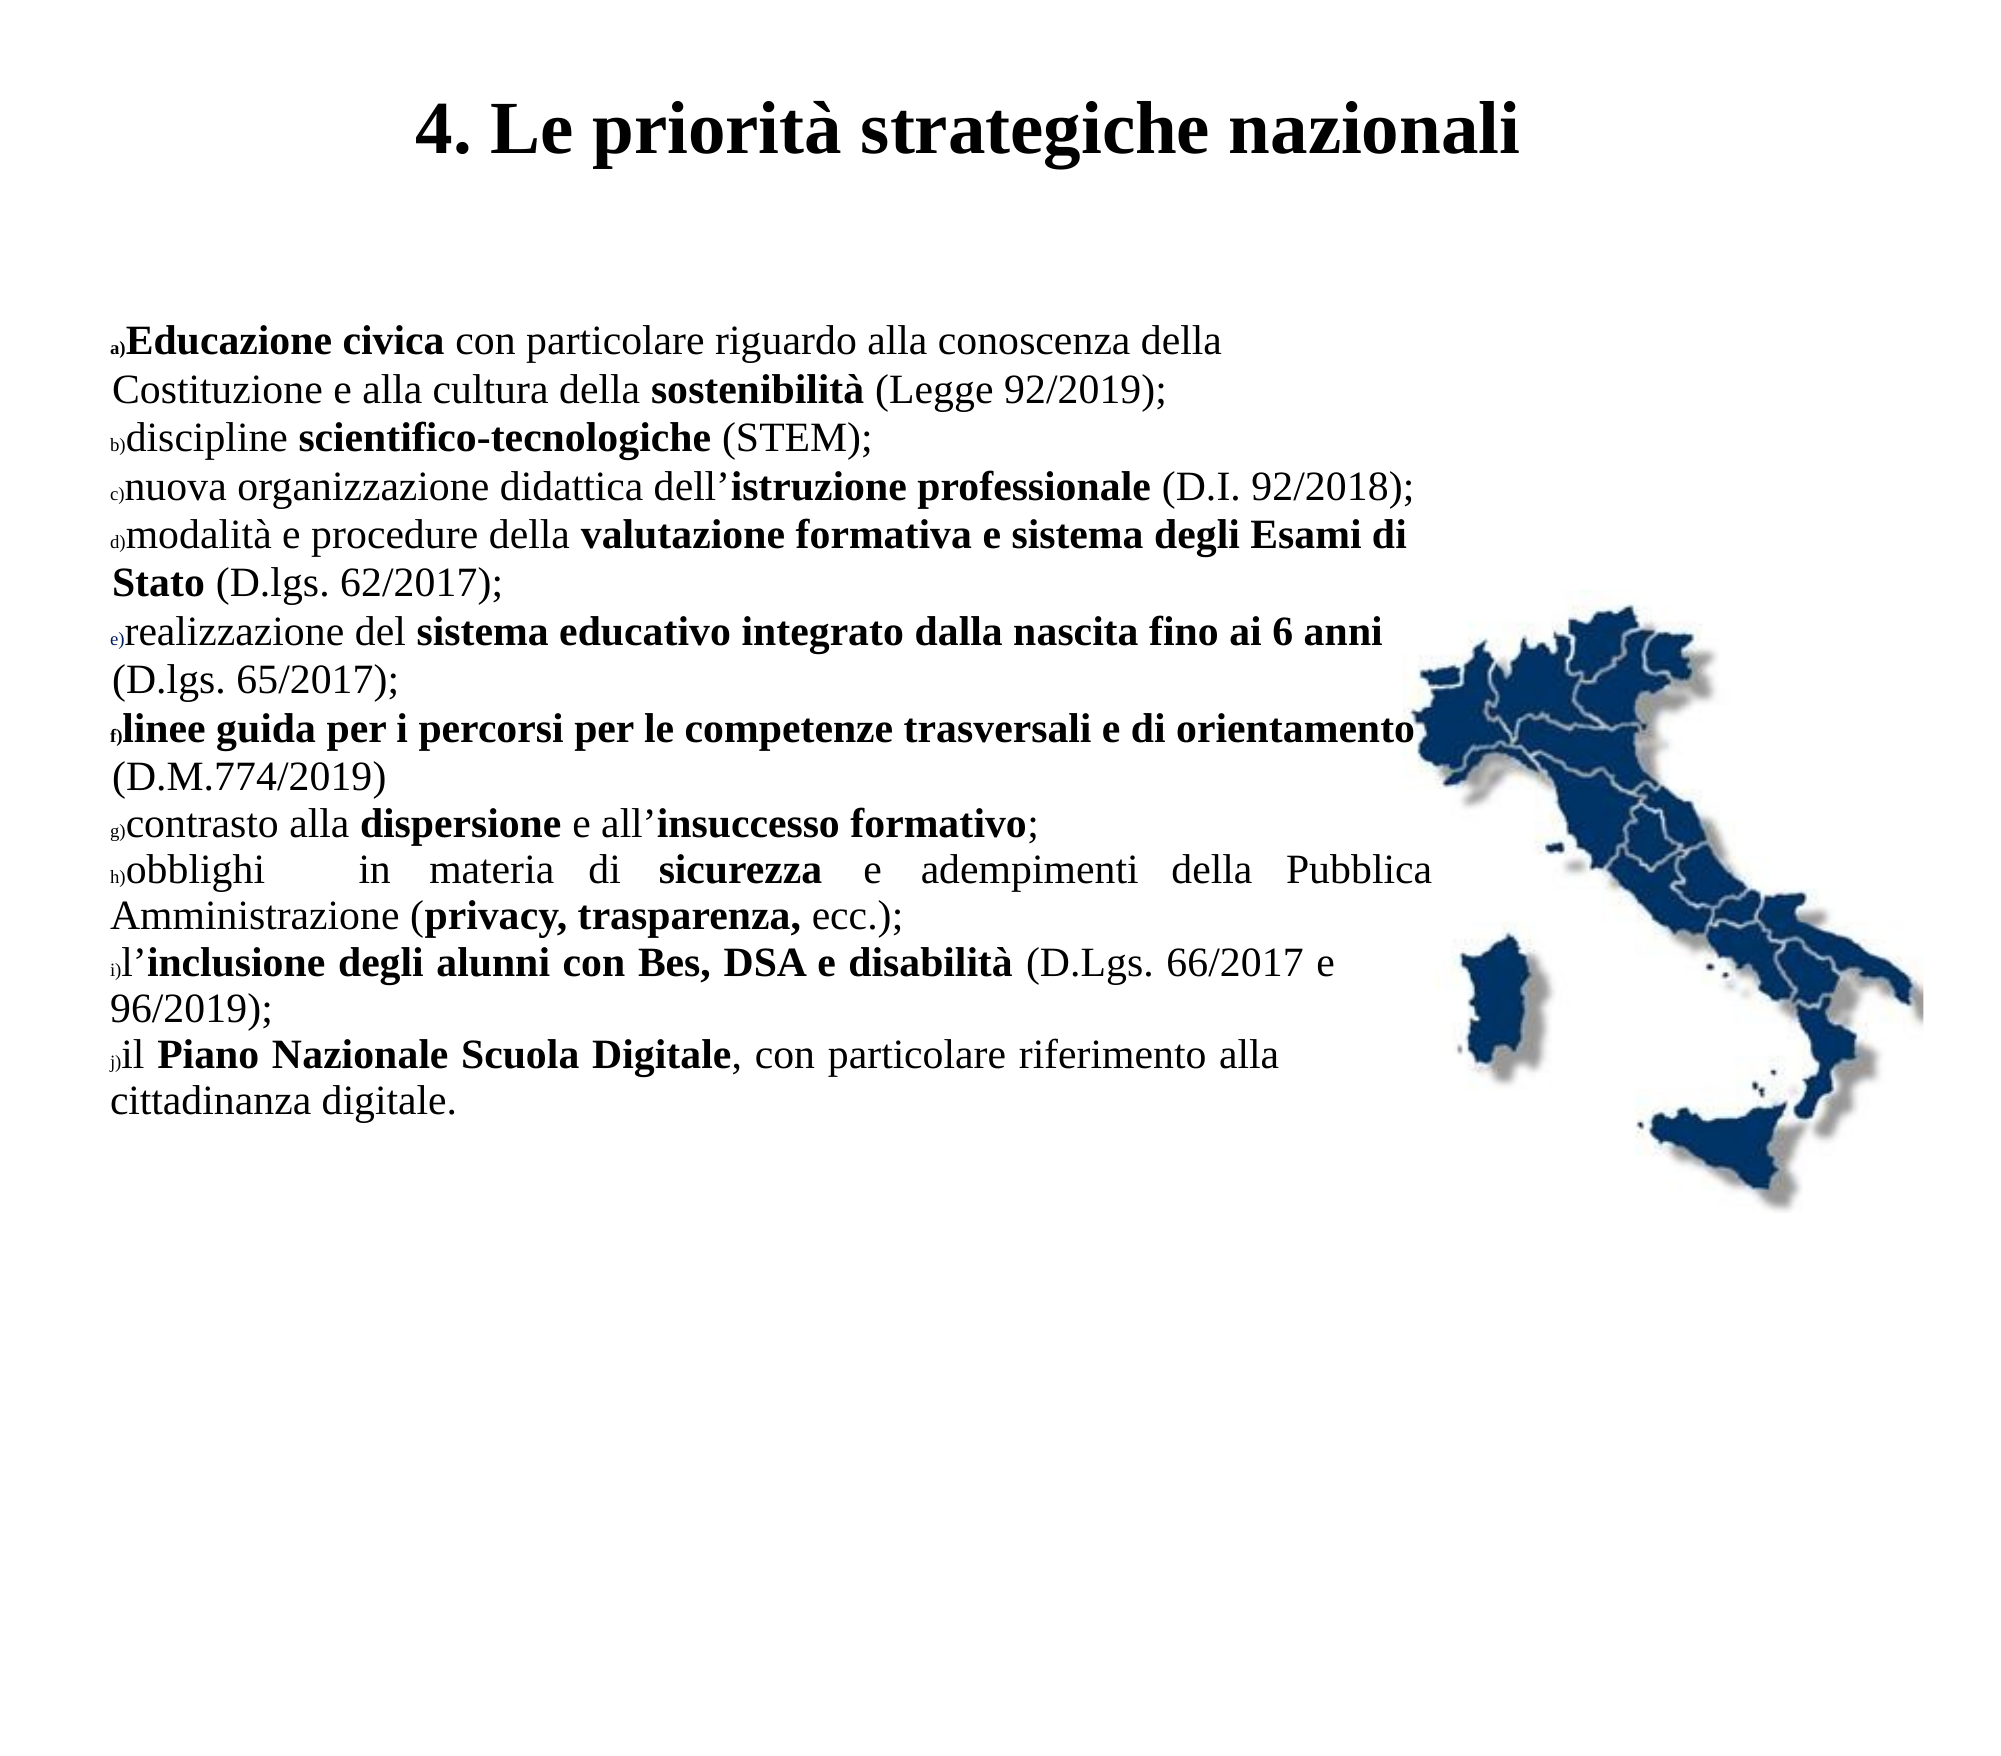

# 4. Le priorità strategiche nazionali
Educazione civica con particolare riguardo alla conoscenza della
Costituzione e alla cultura della sostenibilità (Legge 92/2019);
discipline scientifico-tecnologiche (STEM);
nuova organizzazione didattica dell’istruzione professionale (D.I. 92/2018);
modalità e procedure della valutazione formativa e sistema degli Esami di
Stato (D.lgs. 62/2017);
realizzazione del sistema educativo integrato dalla nascita fino ai 6 anni
(D.lgs. 65/2017);
linee guida per i percorsi per le competenze trasversali e di orientamento
(D.M.774/2019)
contrasto alla dispersione e all’insuccesso formativo;
obblighi	in	materia	di	sicurezza	e	adempimenti	della	Pubblica Amministrazione (privacy, trasparenza, ecc.);
l’inclusione degli alunni con Bes, DSA e disabilità (D.Lgs. 66/2017 e 96/2019);
il Piano Nazionale Scuola Digitale, con particolare riferimento alla cittadinanza digitale.